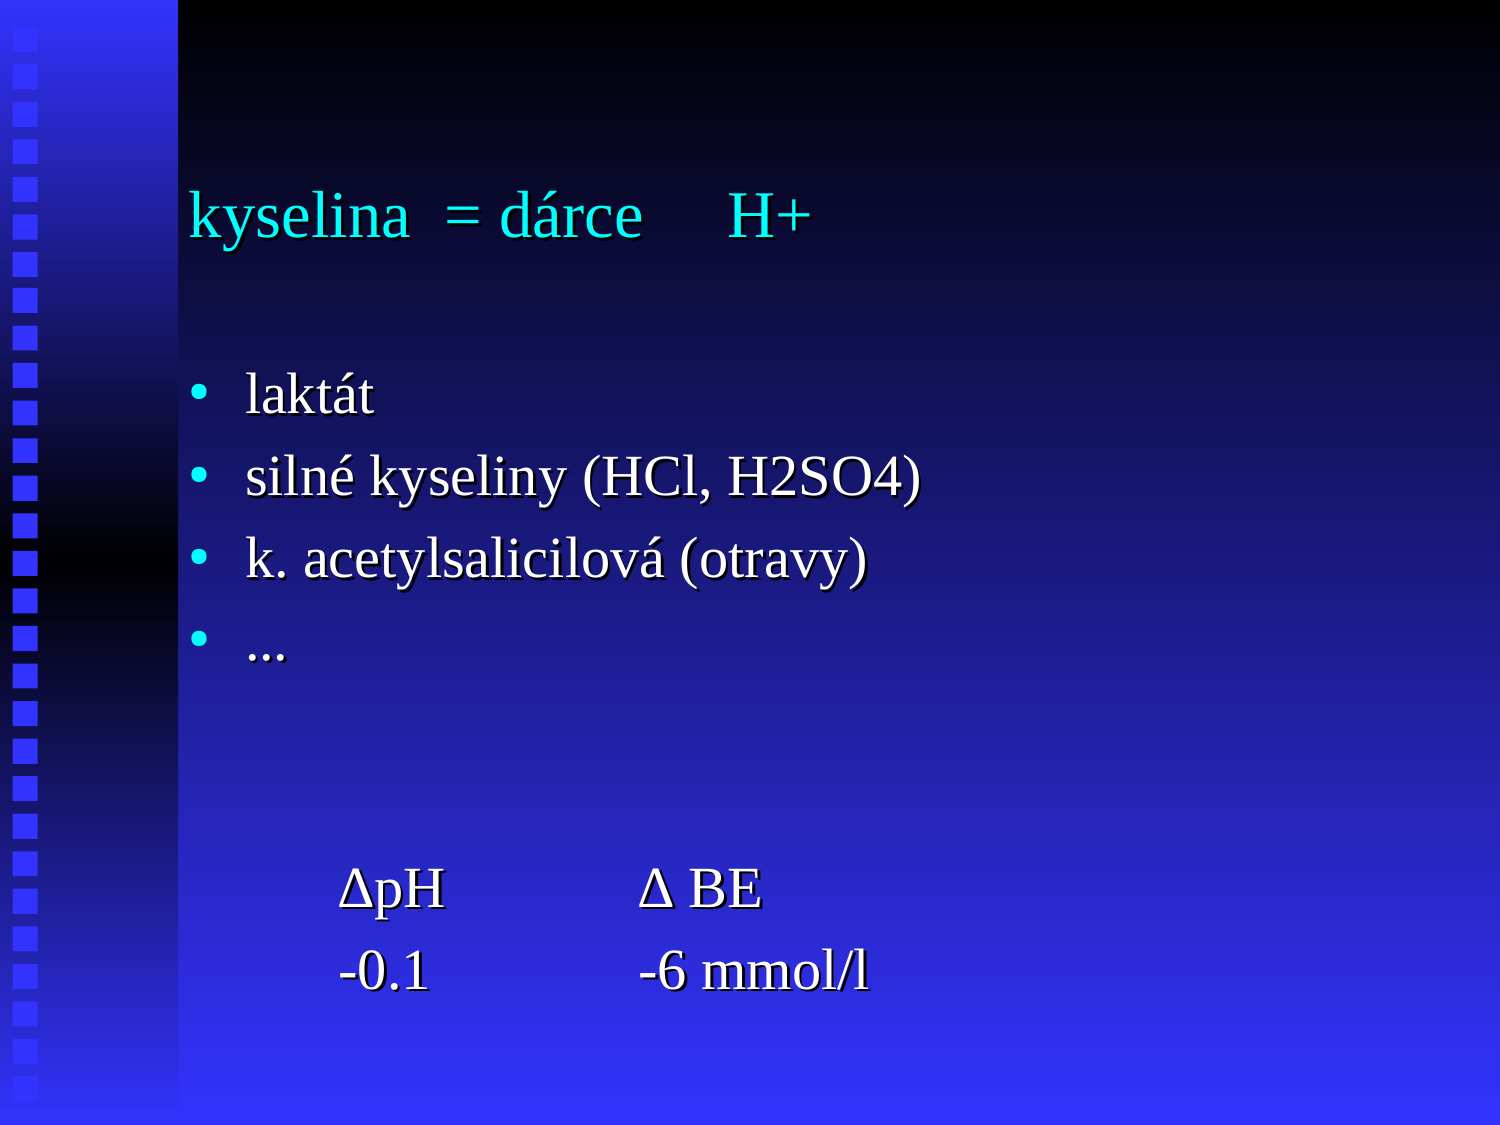

# kyselina = dárce H+
laktát
silné kyseliny (HCl, H2SO4)
k. acetylsalicilová (otravy)
...
 	∆pH		∆ BE
 	-0.1		-6 mmol/l